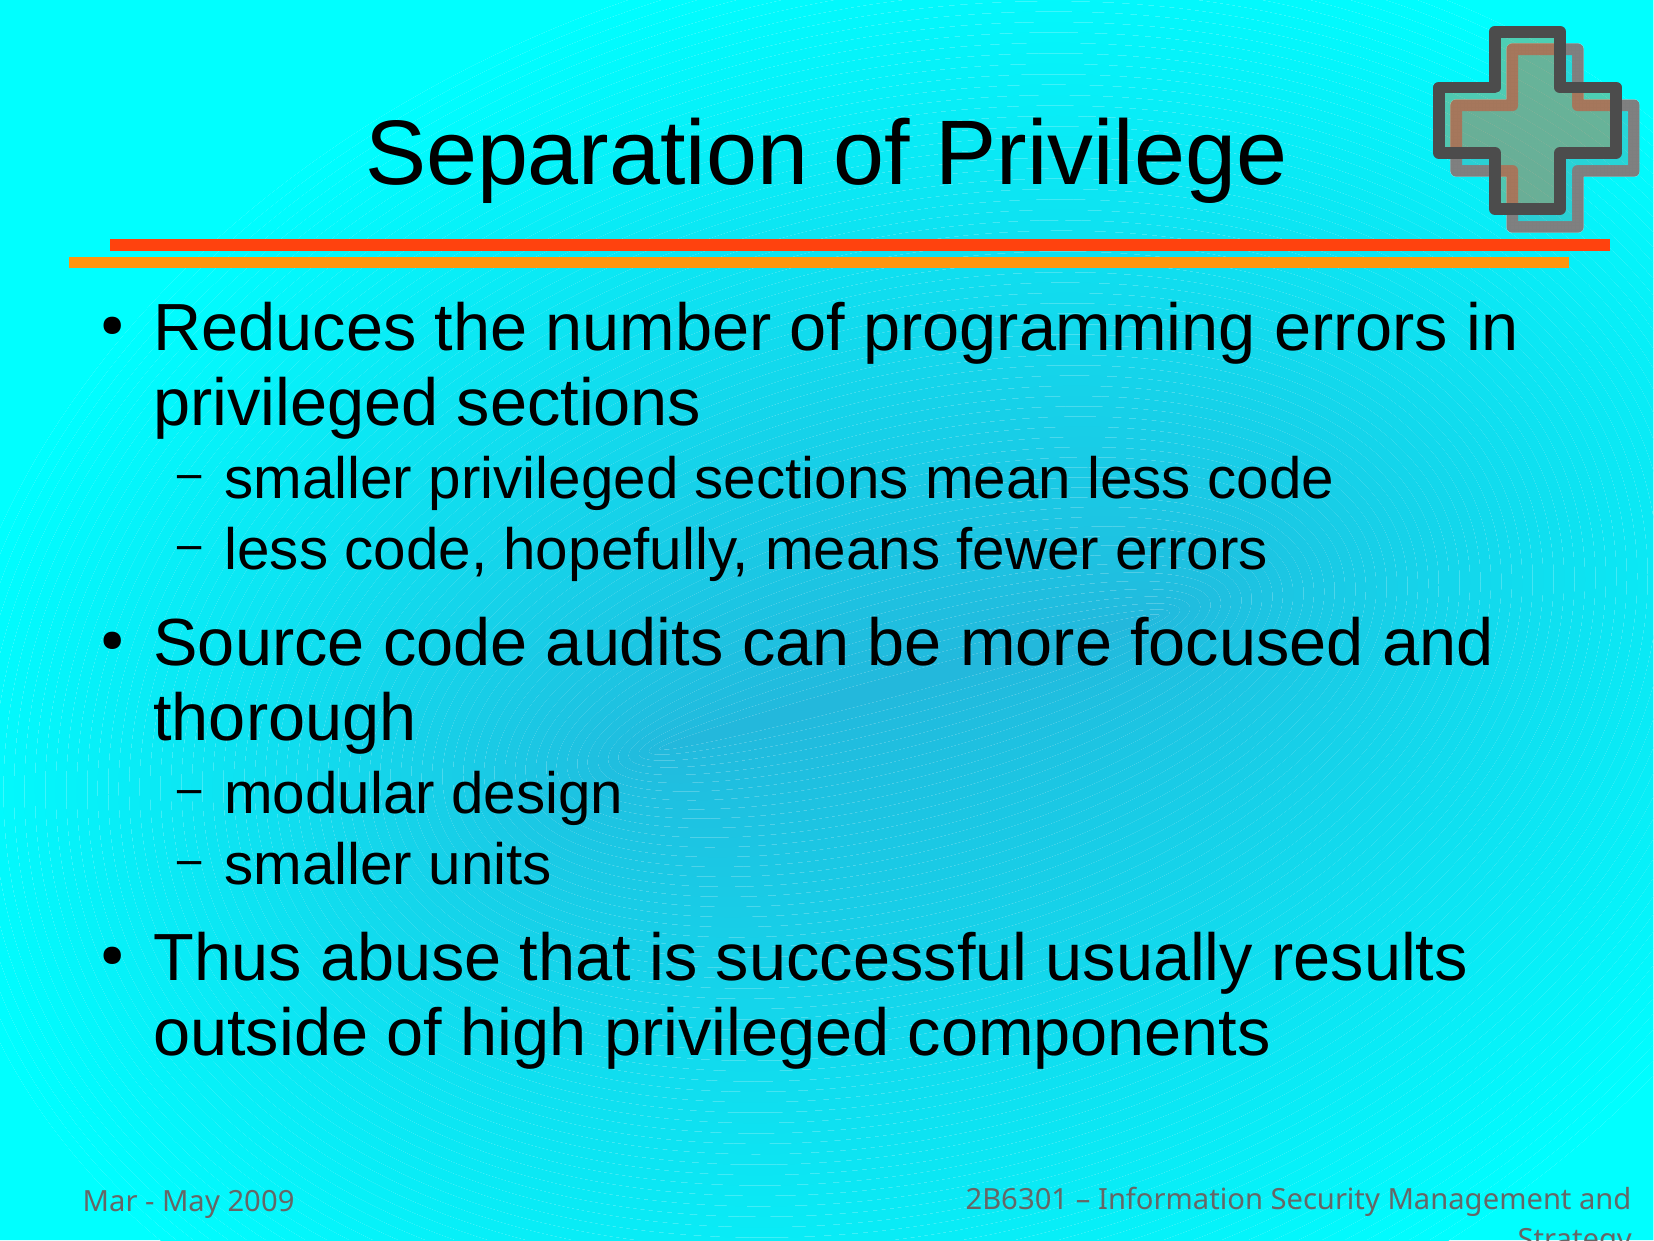

# Separation of Privilege
Reduces the number of programming errors in privileged sections
smaller privileged sections mean less code
less code, hopefully, means fewer errors
Source code audits can be more focused and thorough
modular design
smaller units
Thus abuse that is successful usually results outside of high privileged components